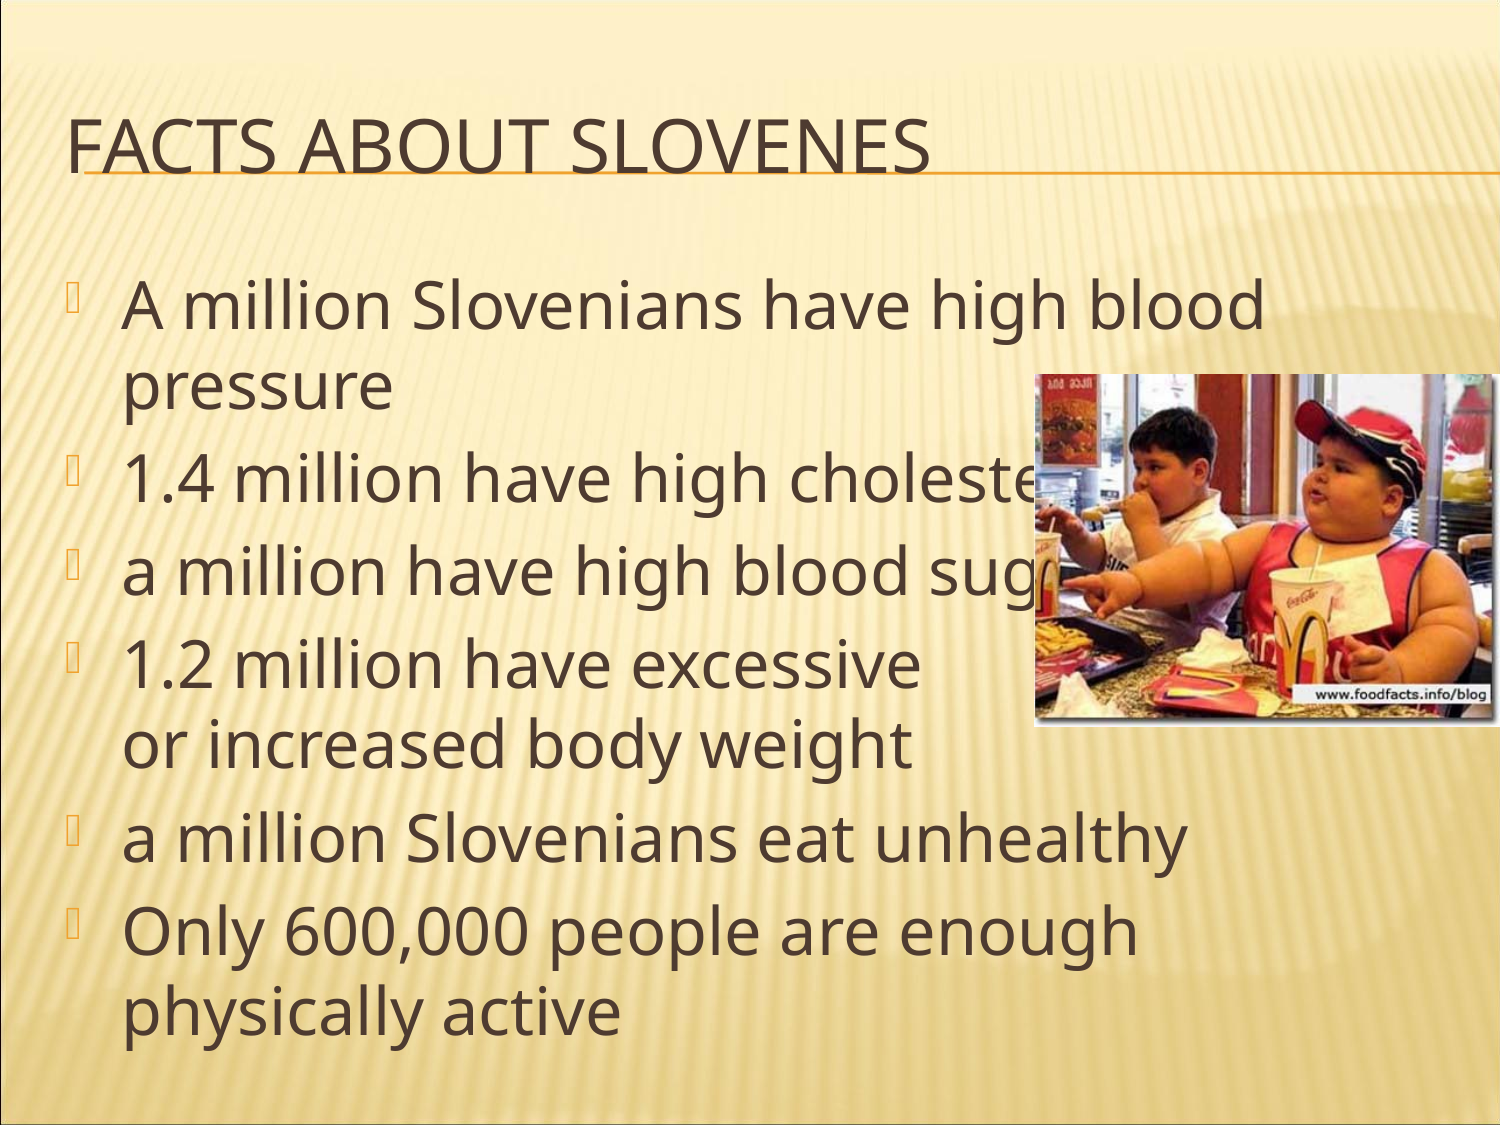

# Facts about slovenes
A million Slovenians have high blood pressure
1.4 million have high cholesterol
a million have high blood sugar
1.2 million have excessive
or increased body weight
a million Slovenians eat unhealthy
Only 600,000 people are enough physically active